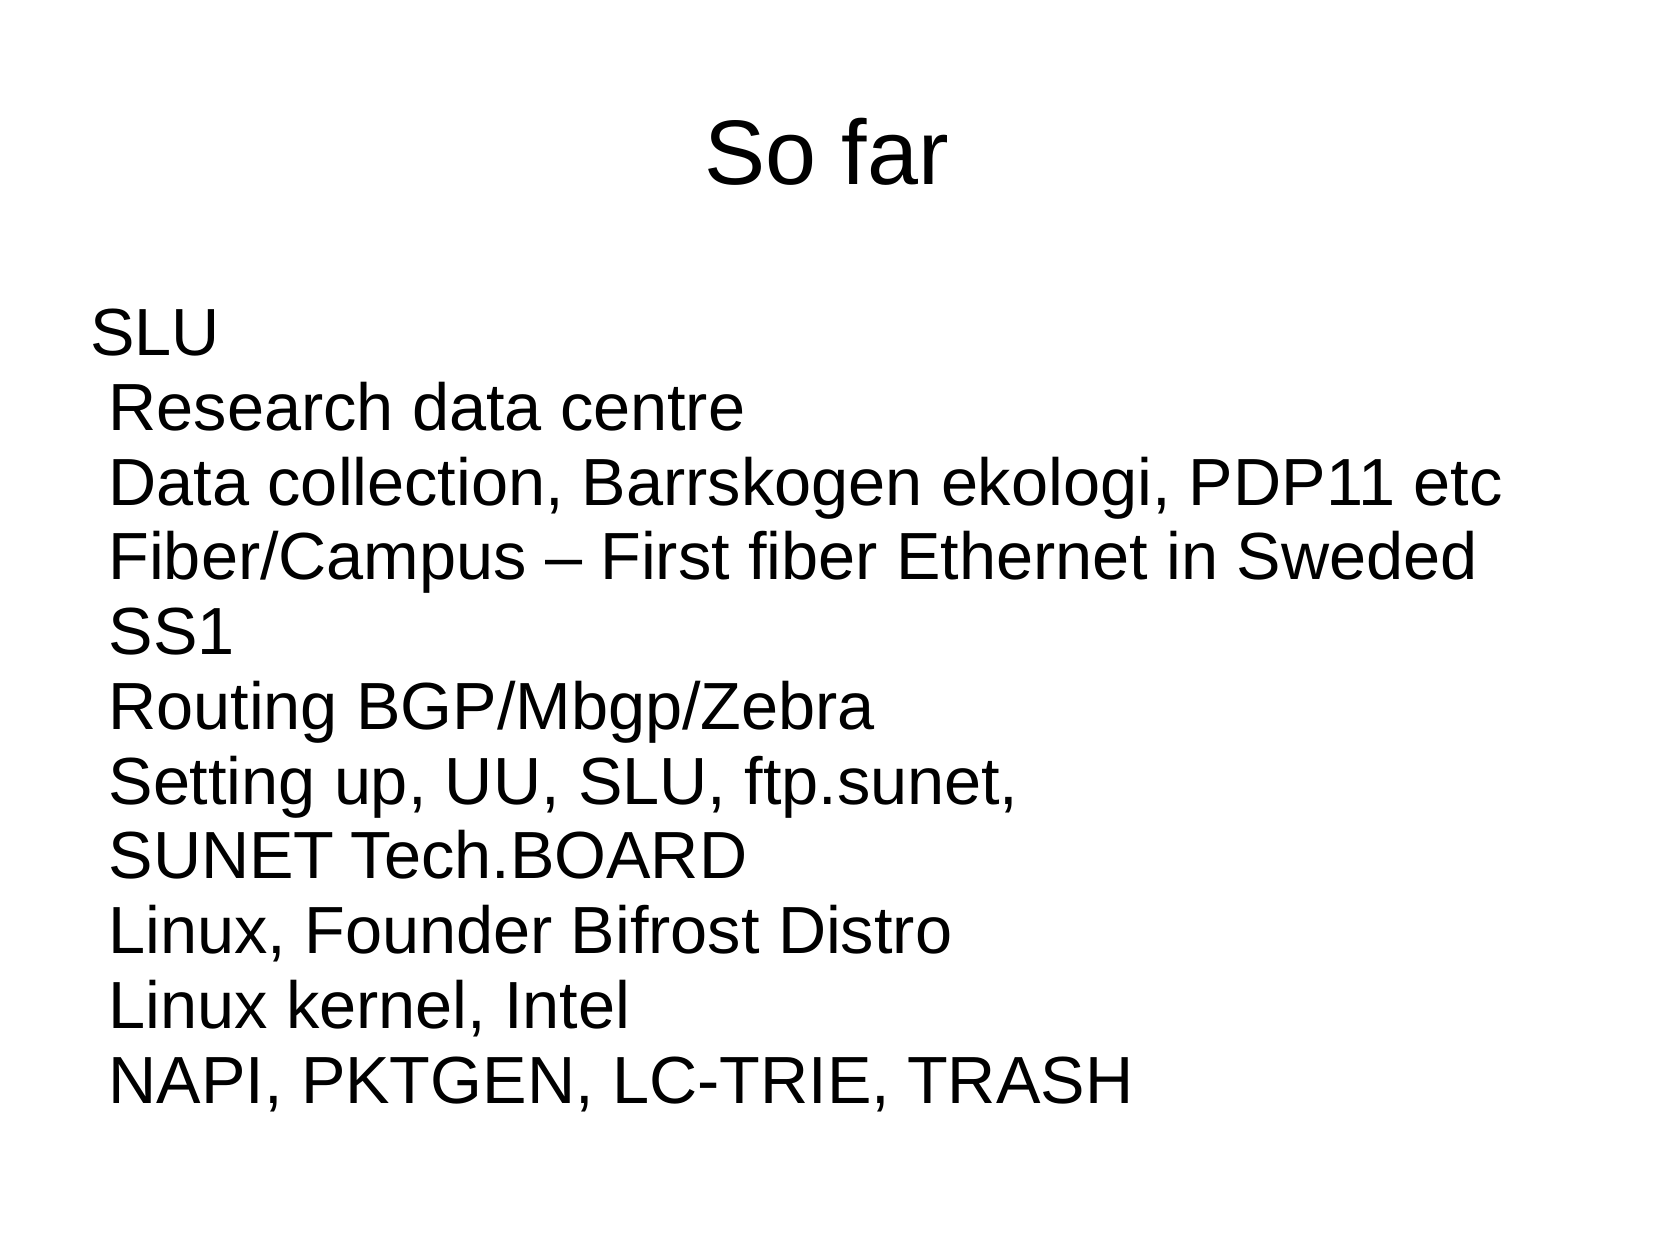

# So far
SLU
 Research data centre
 Data collection, Barrskogen ekologi, PDP11 etc
 Fiber/Campus – First fiber Ethernet in Sweded
 SS1
 Routing BGP/Mbgp/Zebra
 Setting up, UU, SLU, ftp.sunet,
 SUNET Tech.BOARD
 Linux, Founder Bifrost Distro
 Linux kernel, Intel
 NAPI, PKTGEN, LC-TRIE, TRASH